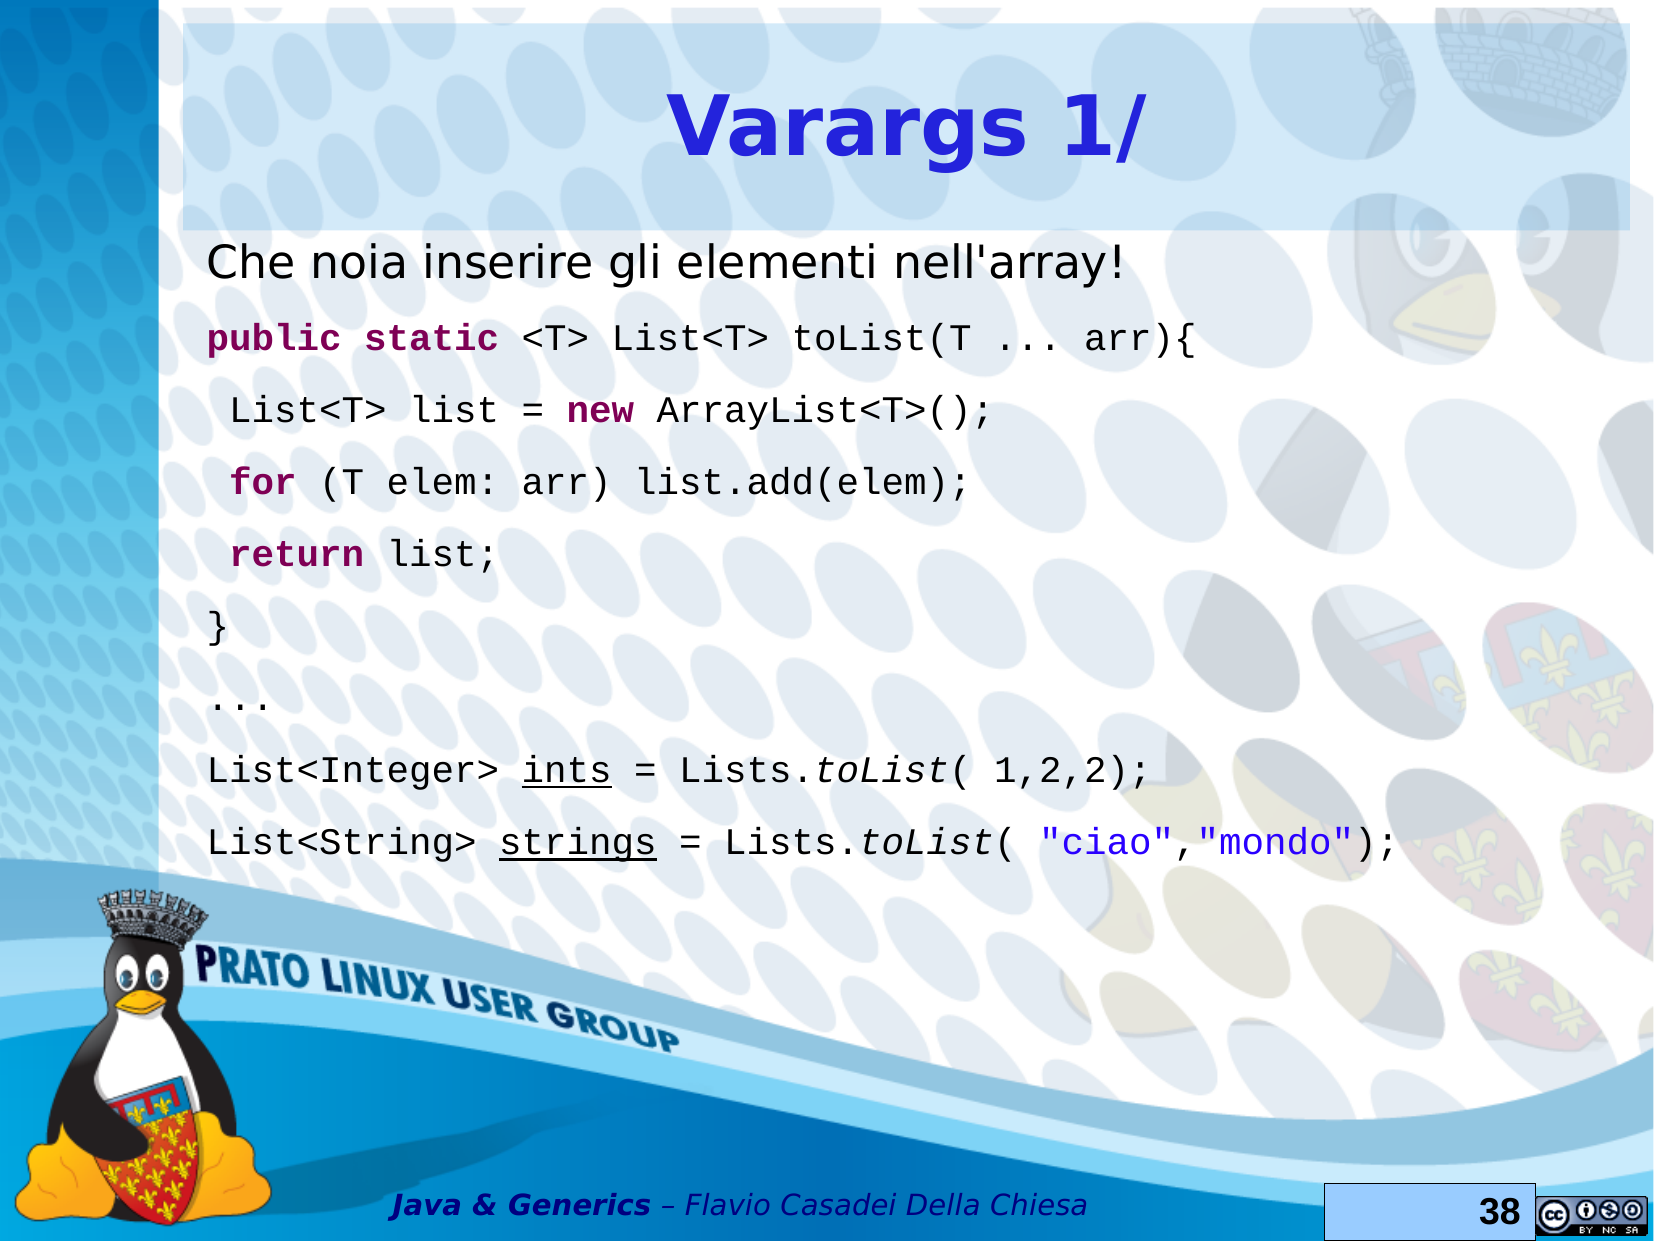

# Varargs 1/
Che noia inserire gli elementi nell'array!
public static <T> List<T> toList(T ... arr){
 List<T> list = new ArrayList<T>();
 for (T elem: arr) list.add(elem);
 return list;
}
...
List<Integer> ints = Lists.toList( 1,2,2);
List<String> strings = Lists.toList( "ciao","mondo");